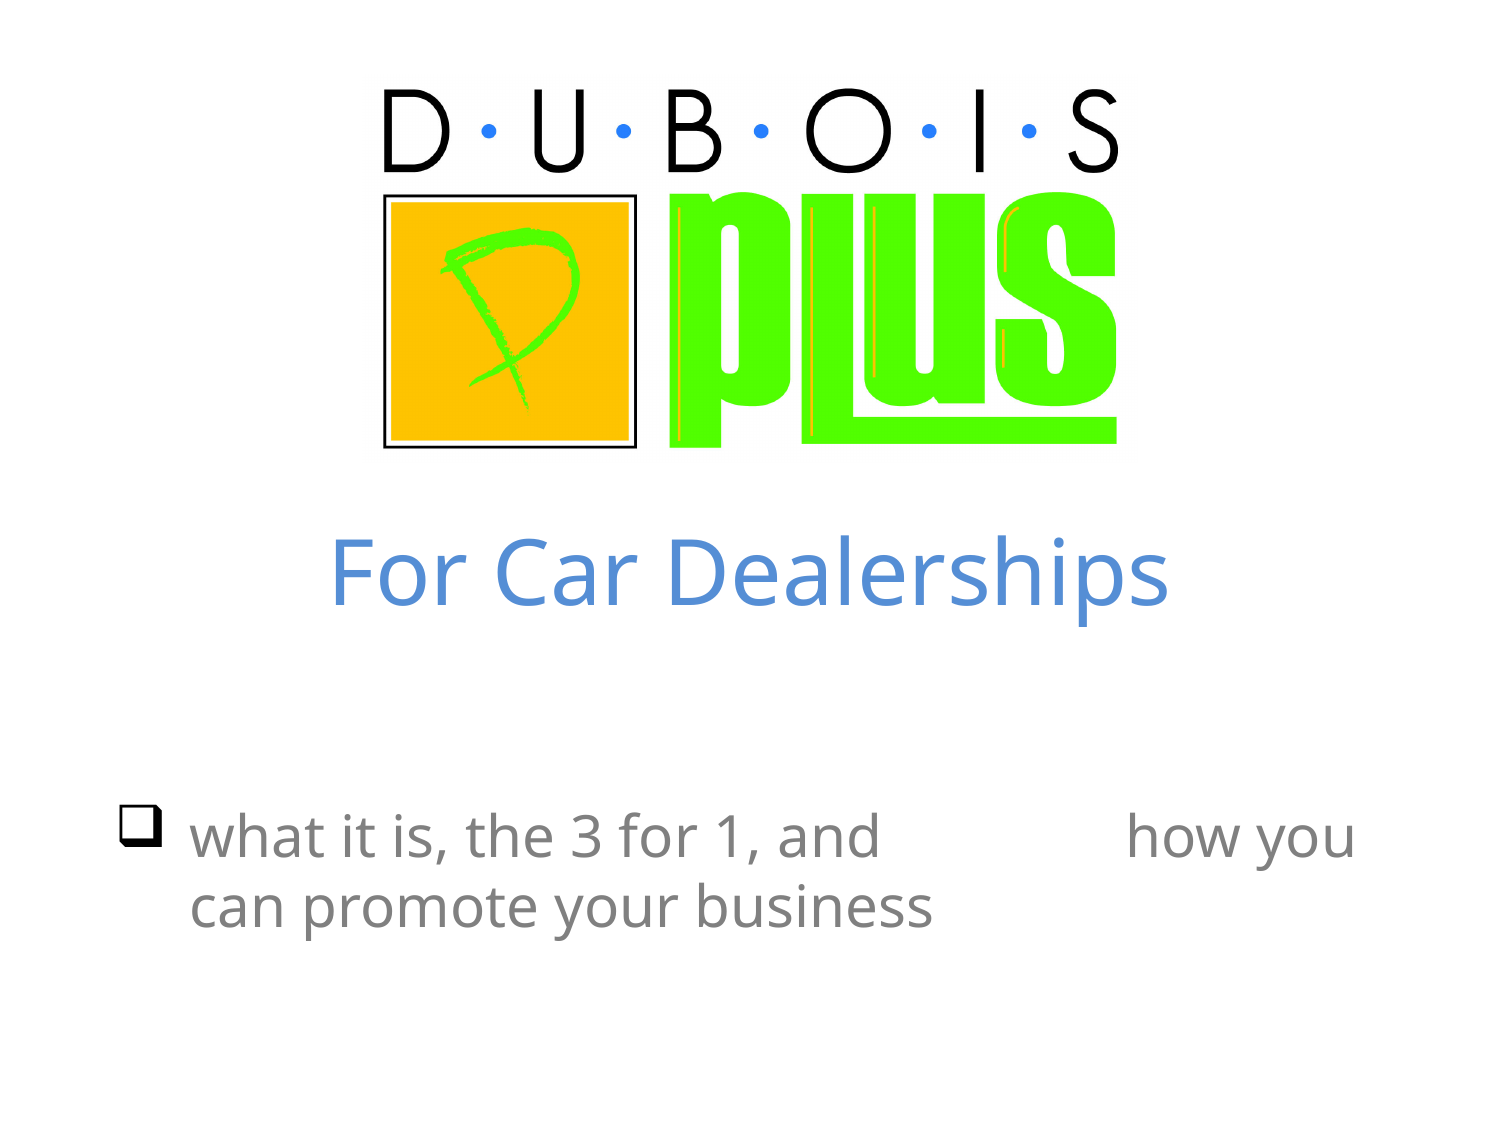

# For Car Dealerships
what it is, the 3 for 1, and how you can promote your business